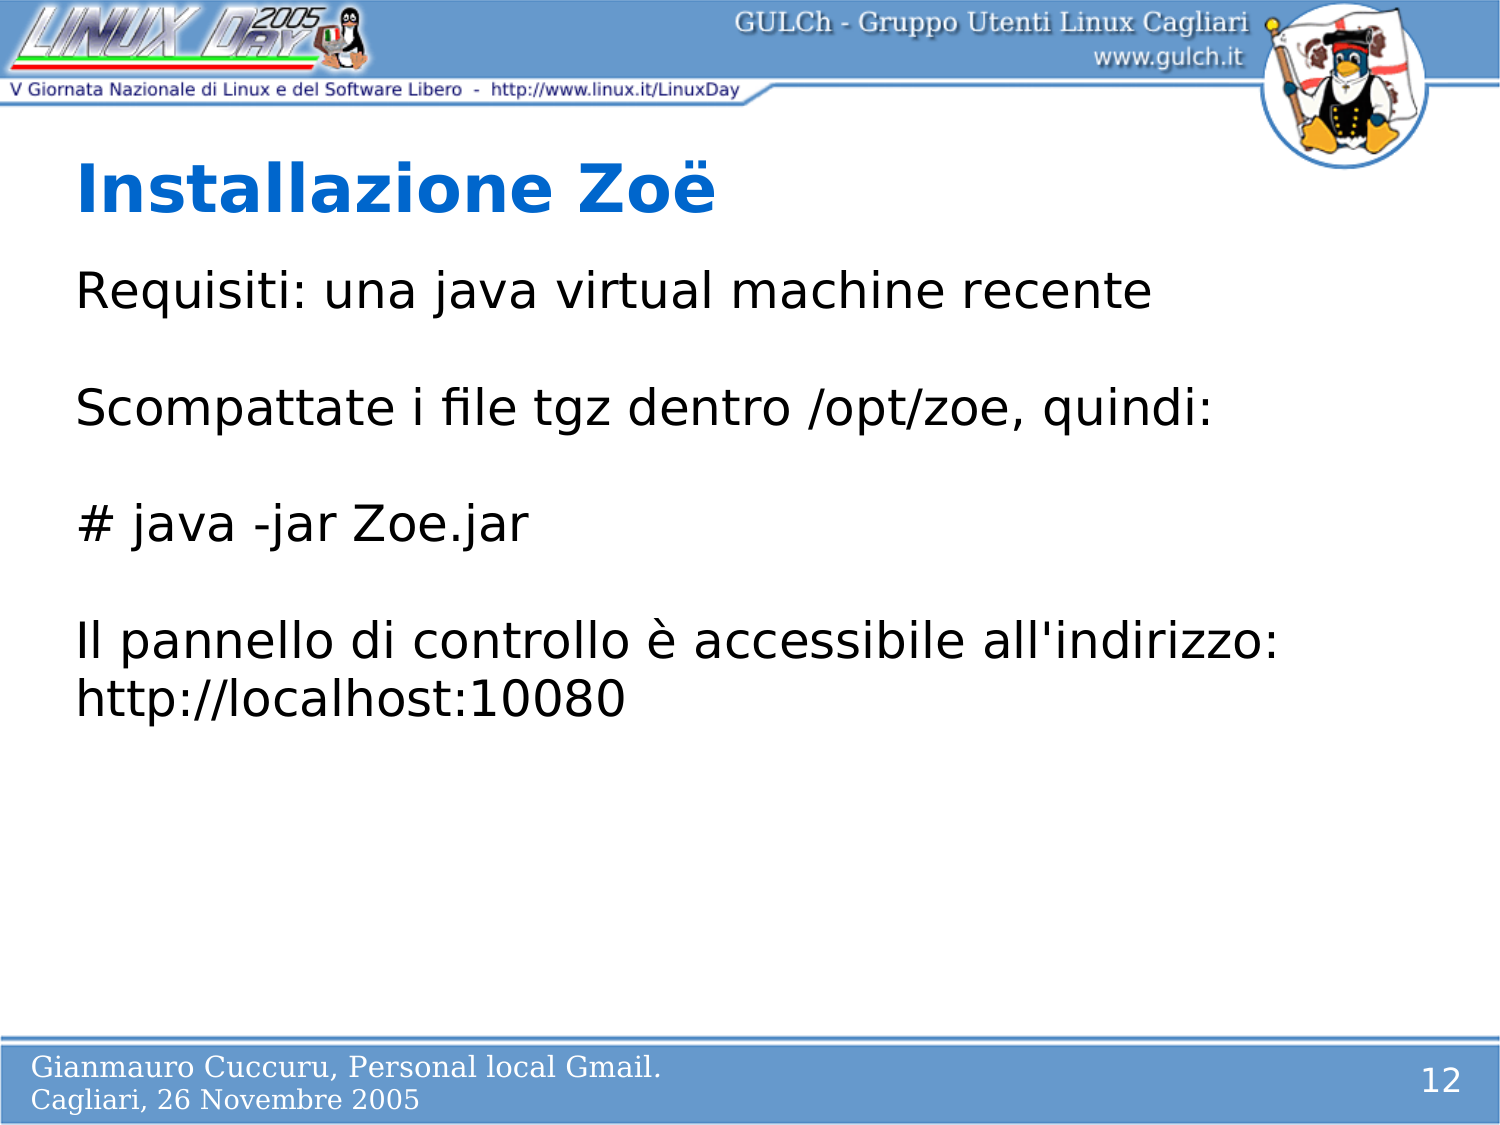

Installazione Zoë
Requisiti: una java virtual machine recente
Scompattate i file tgz dentro /opt/zoe, quindi:
# java -jar Zoe.jar
Il pannello di controllo è accessibile all'indirizzo:
http://localhost:10080